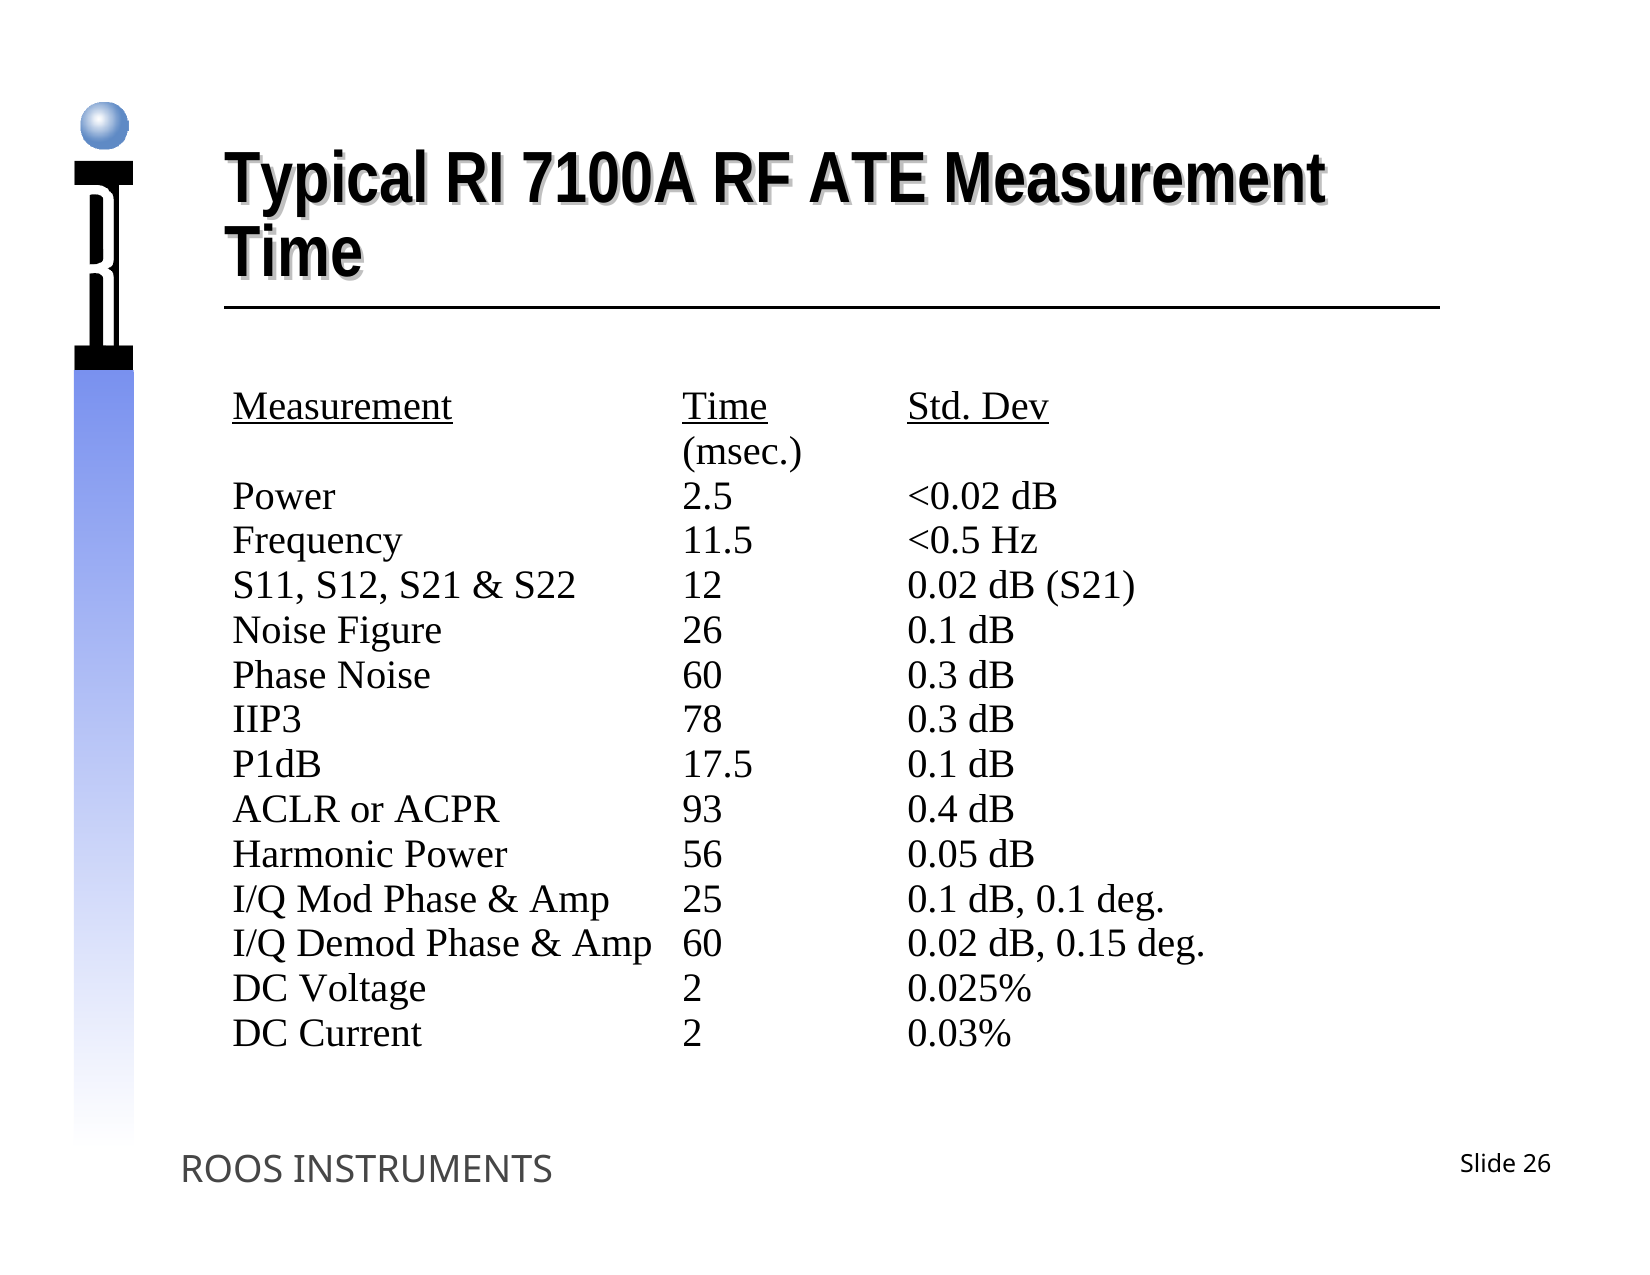

Typical RI 7100A RF ATE Measurement Time
Measurement				Time		Std. Dev
						(msec.)
Power					2.5 			<0.02 dB
Frequency				11.5 		<0.5 Hz
S11, S12, S21 & S22		12 			0.02 dB (S21)
Noise Figure				26			0.1 dB
Phase Noise				60			0.3 dB
IIP3						78 			0.3 dB
P1dB					17.5 		0.1 dB
ACLR or ACPR			93			0.4 dB
Harmonic Power			56 			0.05 dB
I/Q Mod Phase & Amp	25 			0.1 dB, 0.1 deg.
I/Q Demod Phase & Amp	60 			0.02 dB, 0.15 deg.
DC Voltage				2 			0.025%
DC Current				2 			0.03%
26